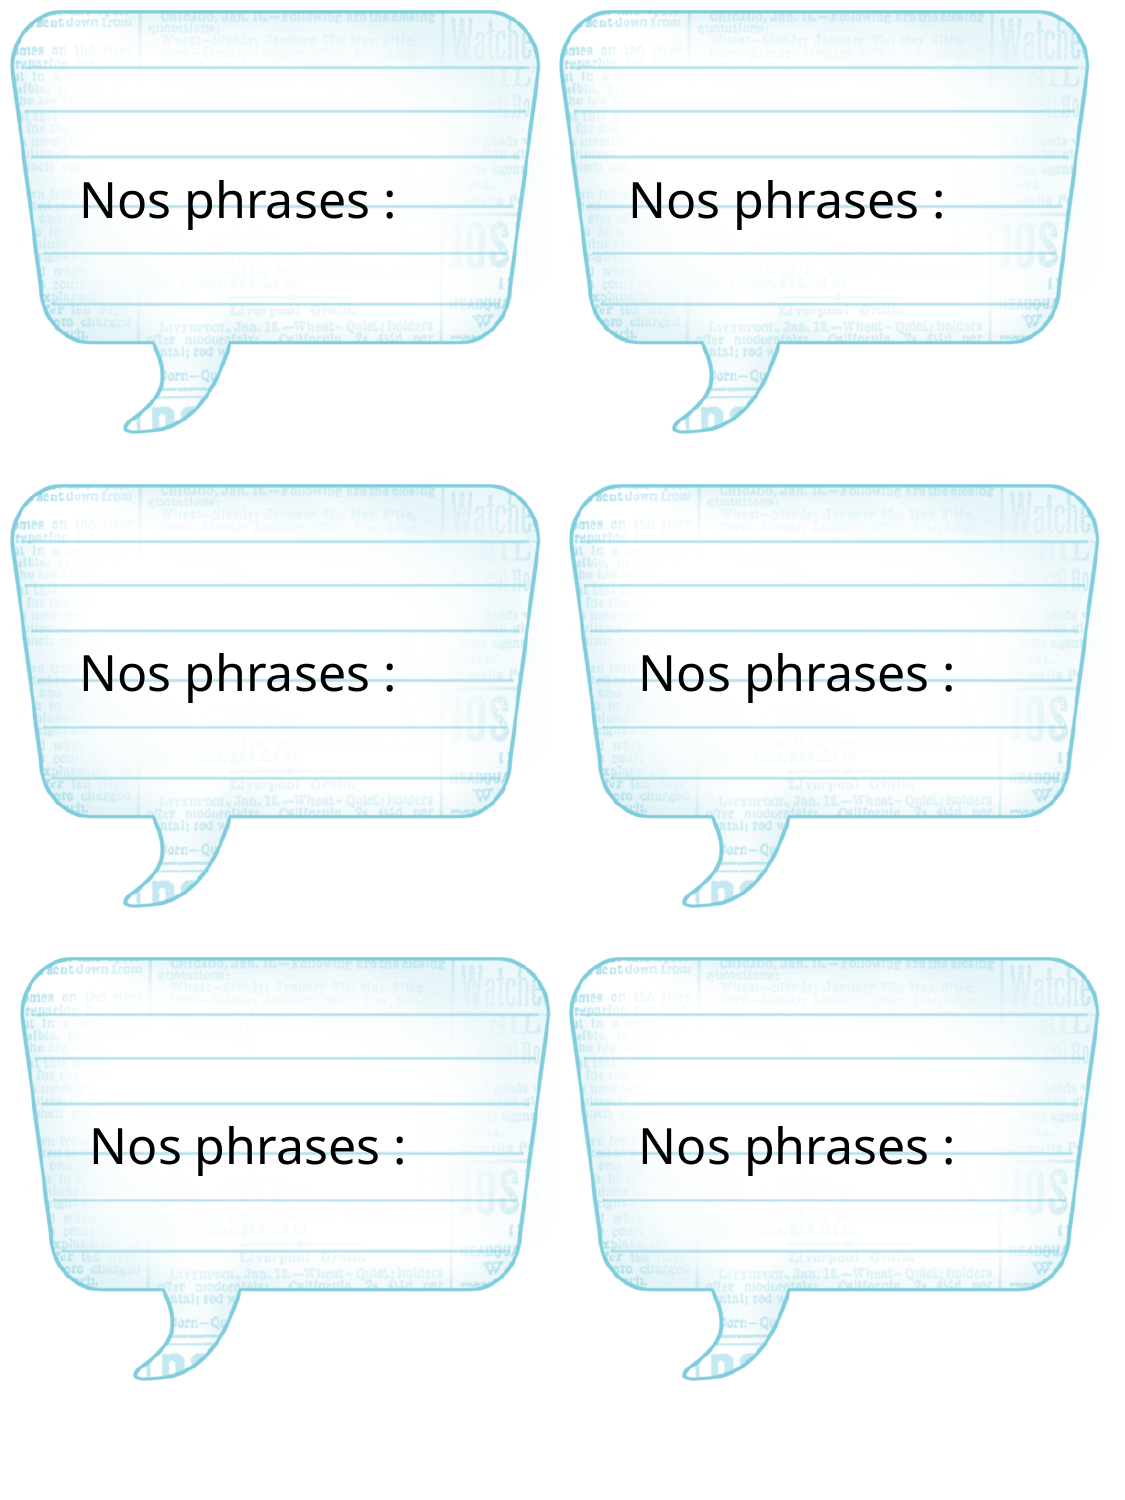

Nos phrases :
Nos phrases :
Nos phrases :
Nos phrases :
Nos phrases :
Nos phrases :